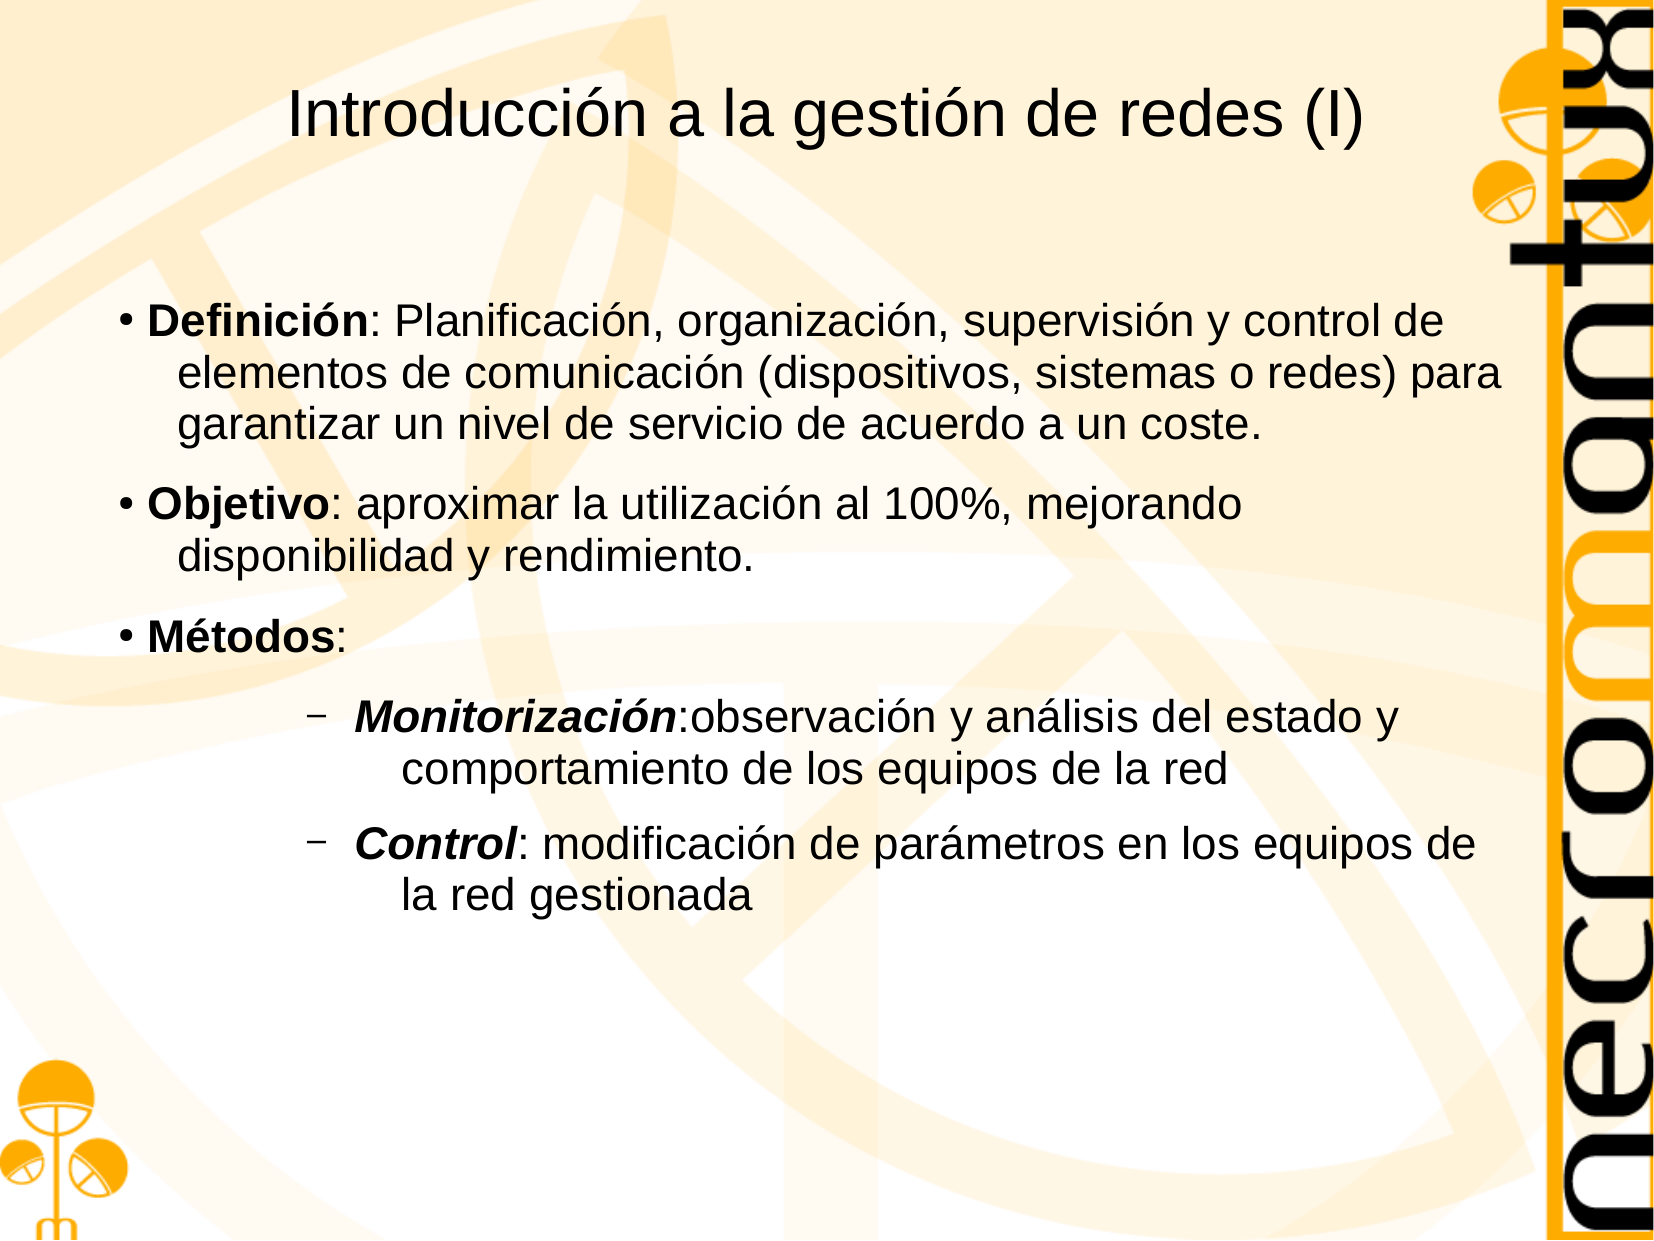

# Introducción a la gestión de redes (I)
Definición: Planificación, organización, supervisión y control de elementos de comunicación (dispositivos, sistemas o redes) para garantizar un nivel de servicio de acuerdo a un coste.
Objetivo: aproximar la utilización al 100%, mejorando disponibilidad y rendimiento.
Métodos:
Monitorización:observación y análisis del estado y comportamiento de los equipos de la red
Control: modificación de parámetros en los equipos de la red gestionada